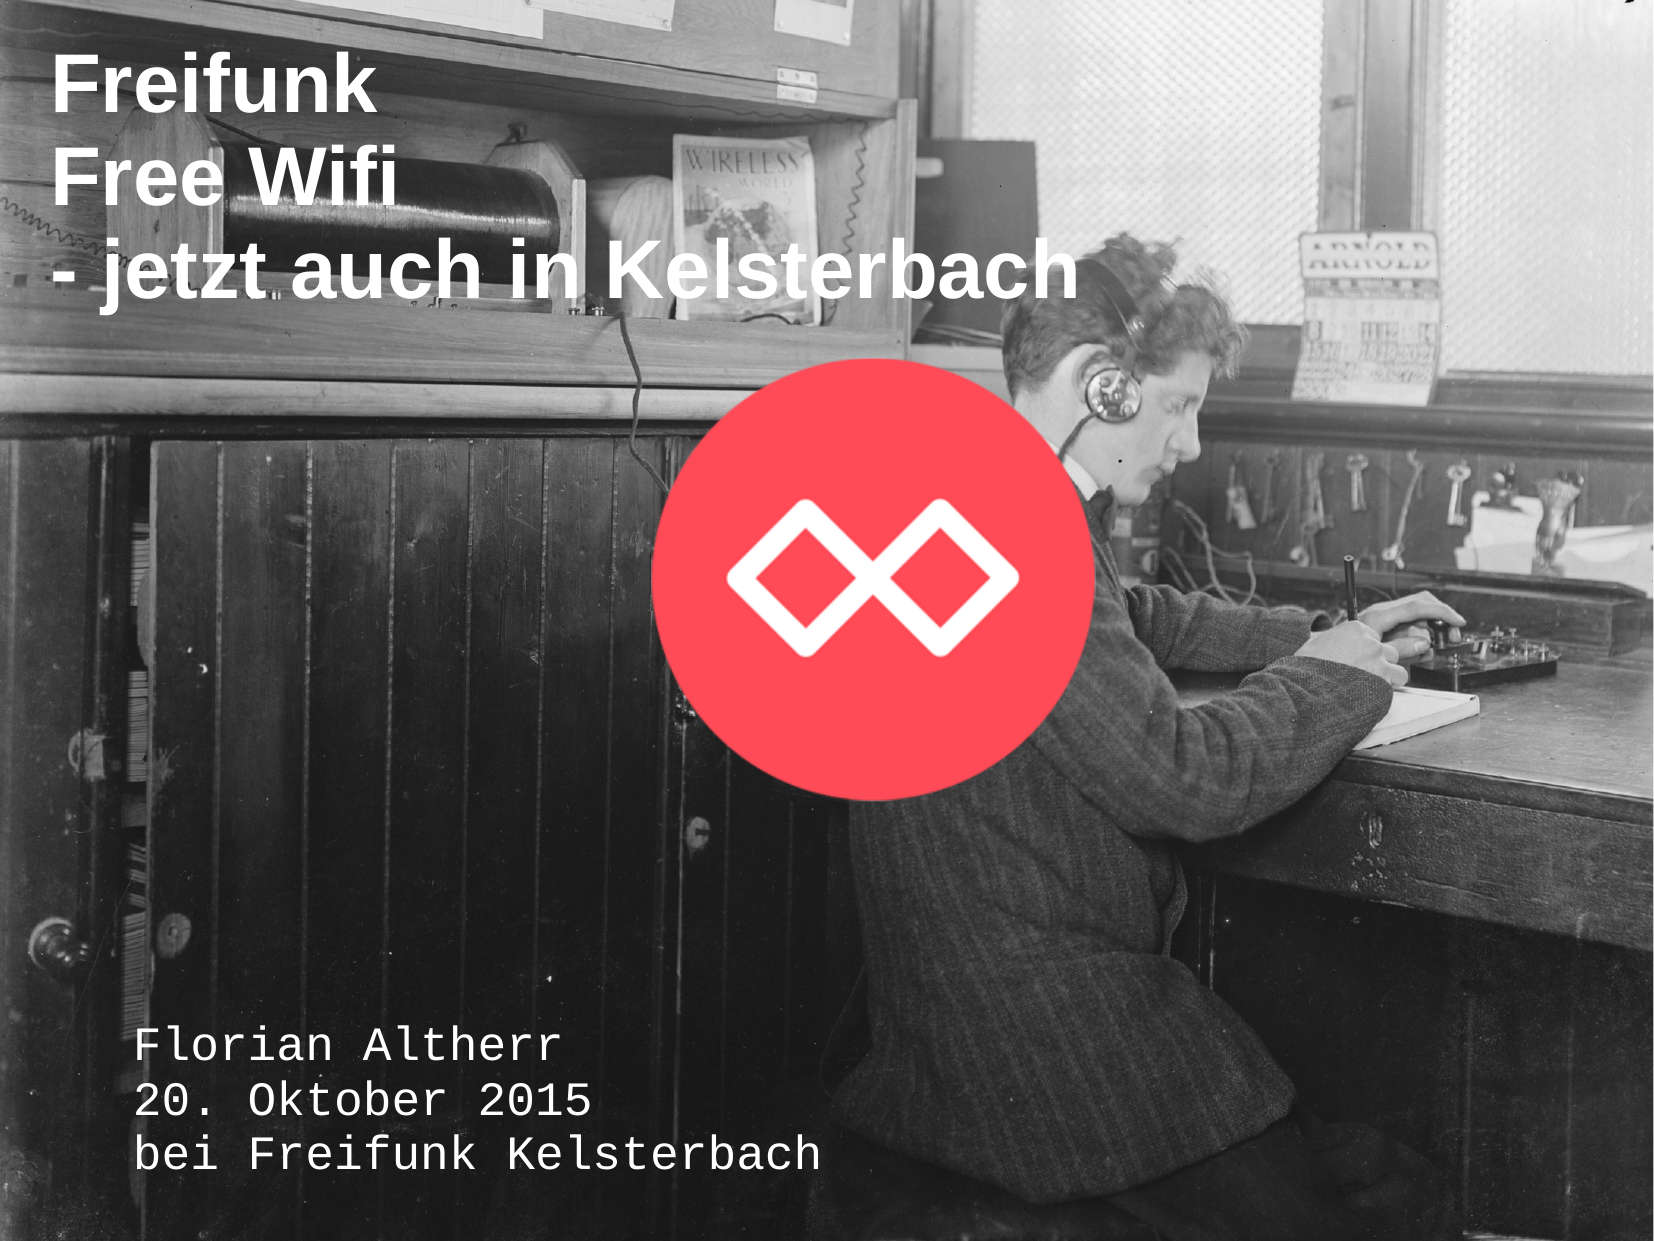

f
Freifunk
Free Wifi
- jetzt auch in Kelsterbach
Florian Altherr
20. Oktober 2015
bei Freifunk Kelsterbach